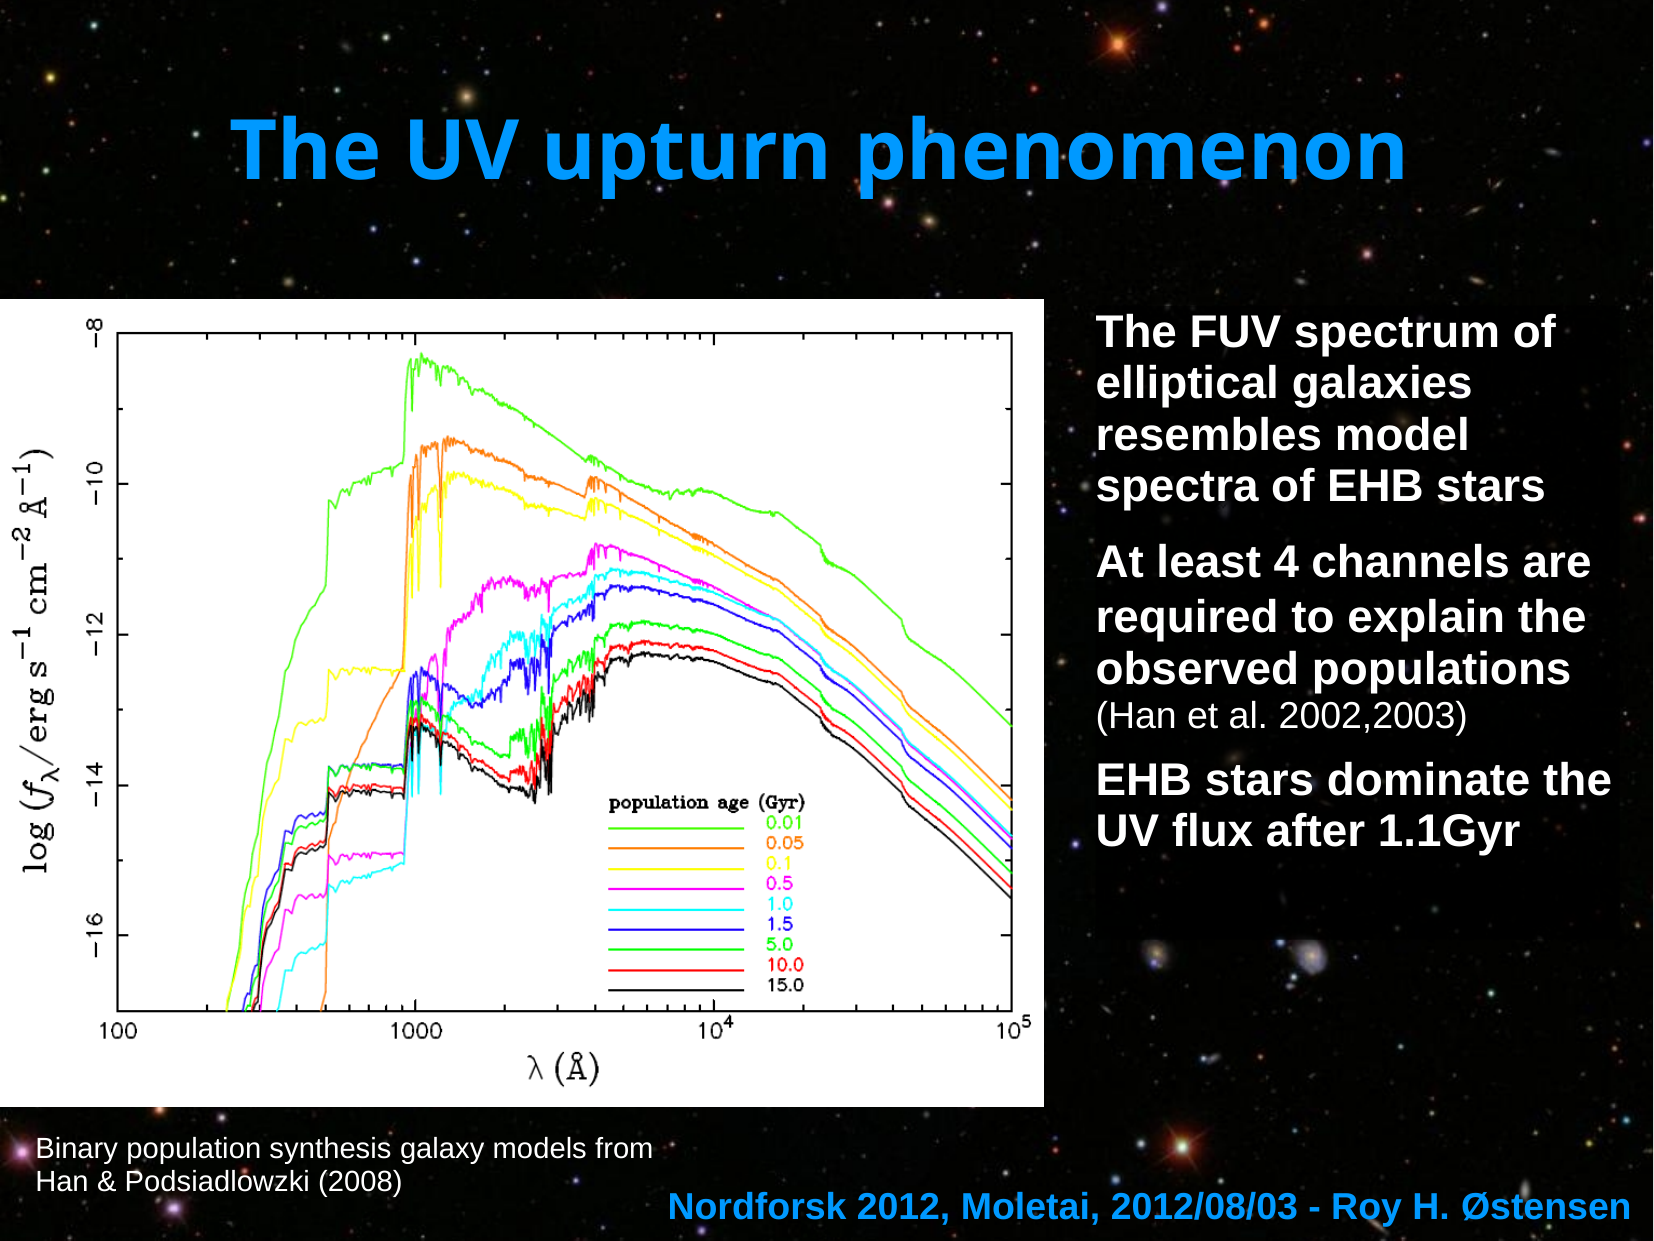

# The UV upturn phenomenon
The FUV spectrum of elliptical galaxies resembles model spectra of EHB stars
At least 4 channels are required to explain the observed populations
(Han et al. 2002,2003)
EHB stars dominate the UV flux after 1.1Gyr
Binary population synthesis galaxy models from
Han & Podsiadlowzki (2008)